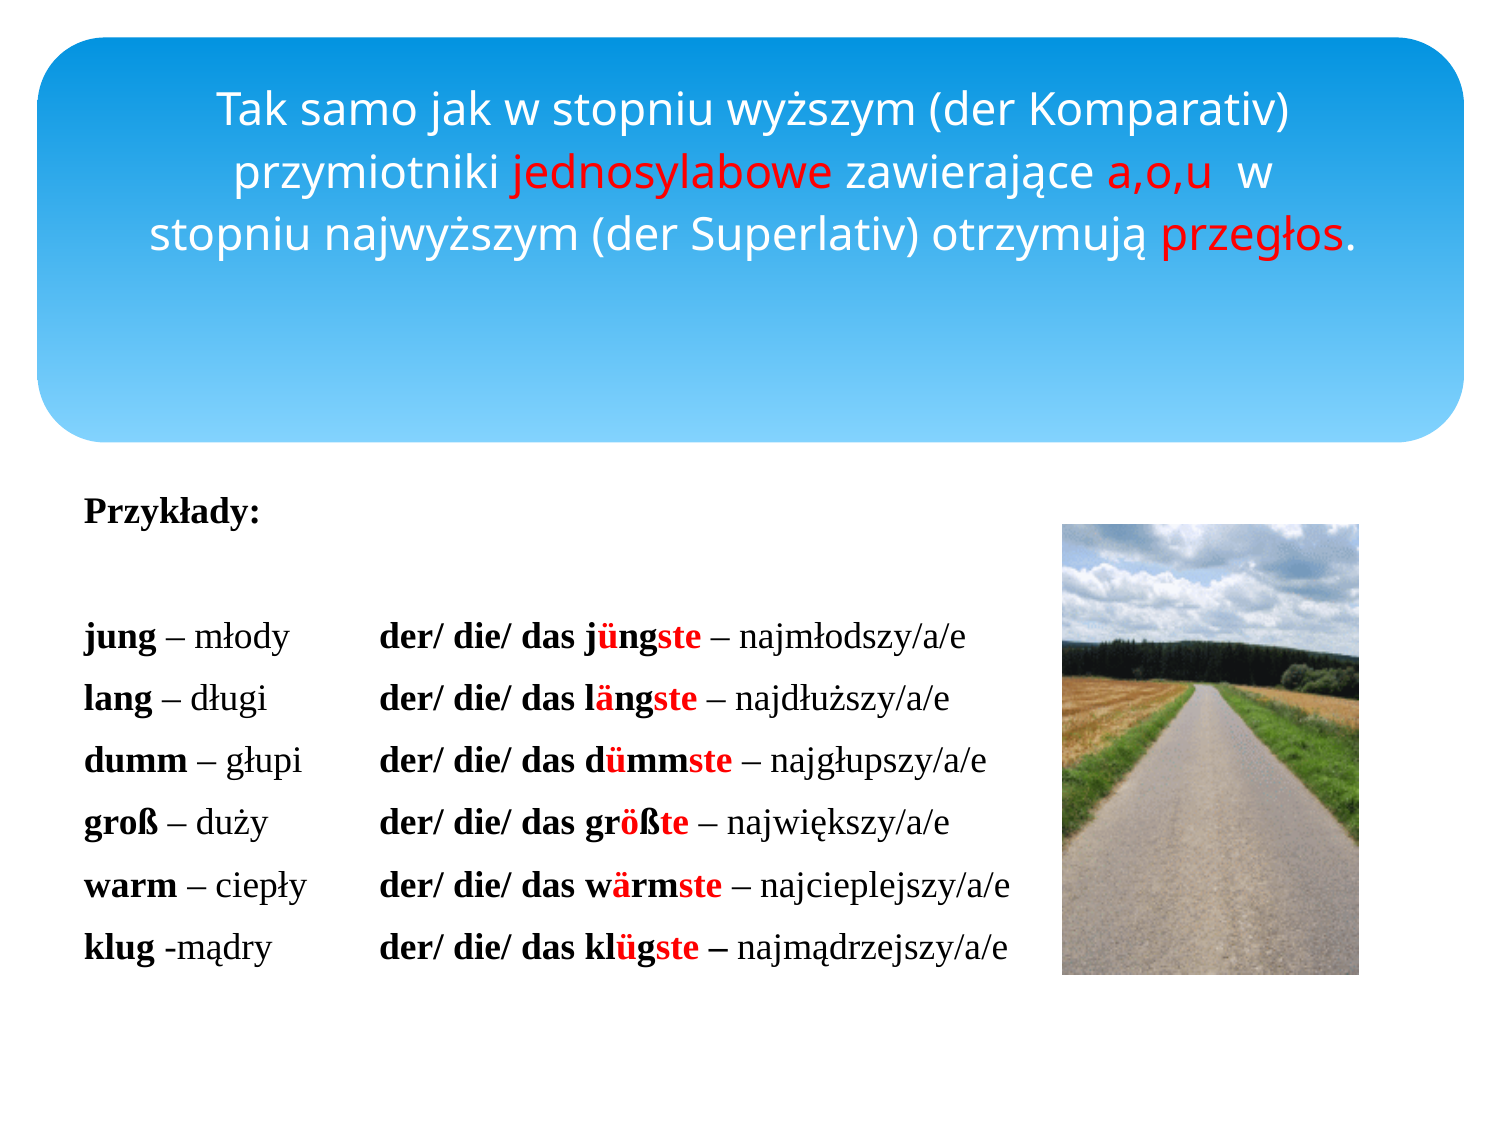

# Tak samo jak w stopniu wyższym (der Komparativ) przymiotniki jednosylabowe zawierające a,o,u w stopniu najwyższym (der Superlativ) otrzymują przegłos.
Przykłady:
jung – młody		der/ die/ das jüngste – najmłodszy/a/e
lang – długi		der/ die/ das längste – najdłuższy/a/e
dumm – głupi		der/ die/ das dümmste – najgłupszy/a/e
groß – duży 		der/ die/ das größte – największy/a/e
warm – ciepły	der/ die/ das wärmste – najcieplejszy/a/e
klug -mądry		der/ die/ das klügste – najmądrzejszy/a/e